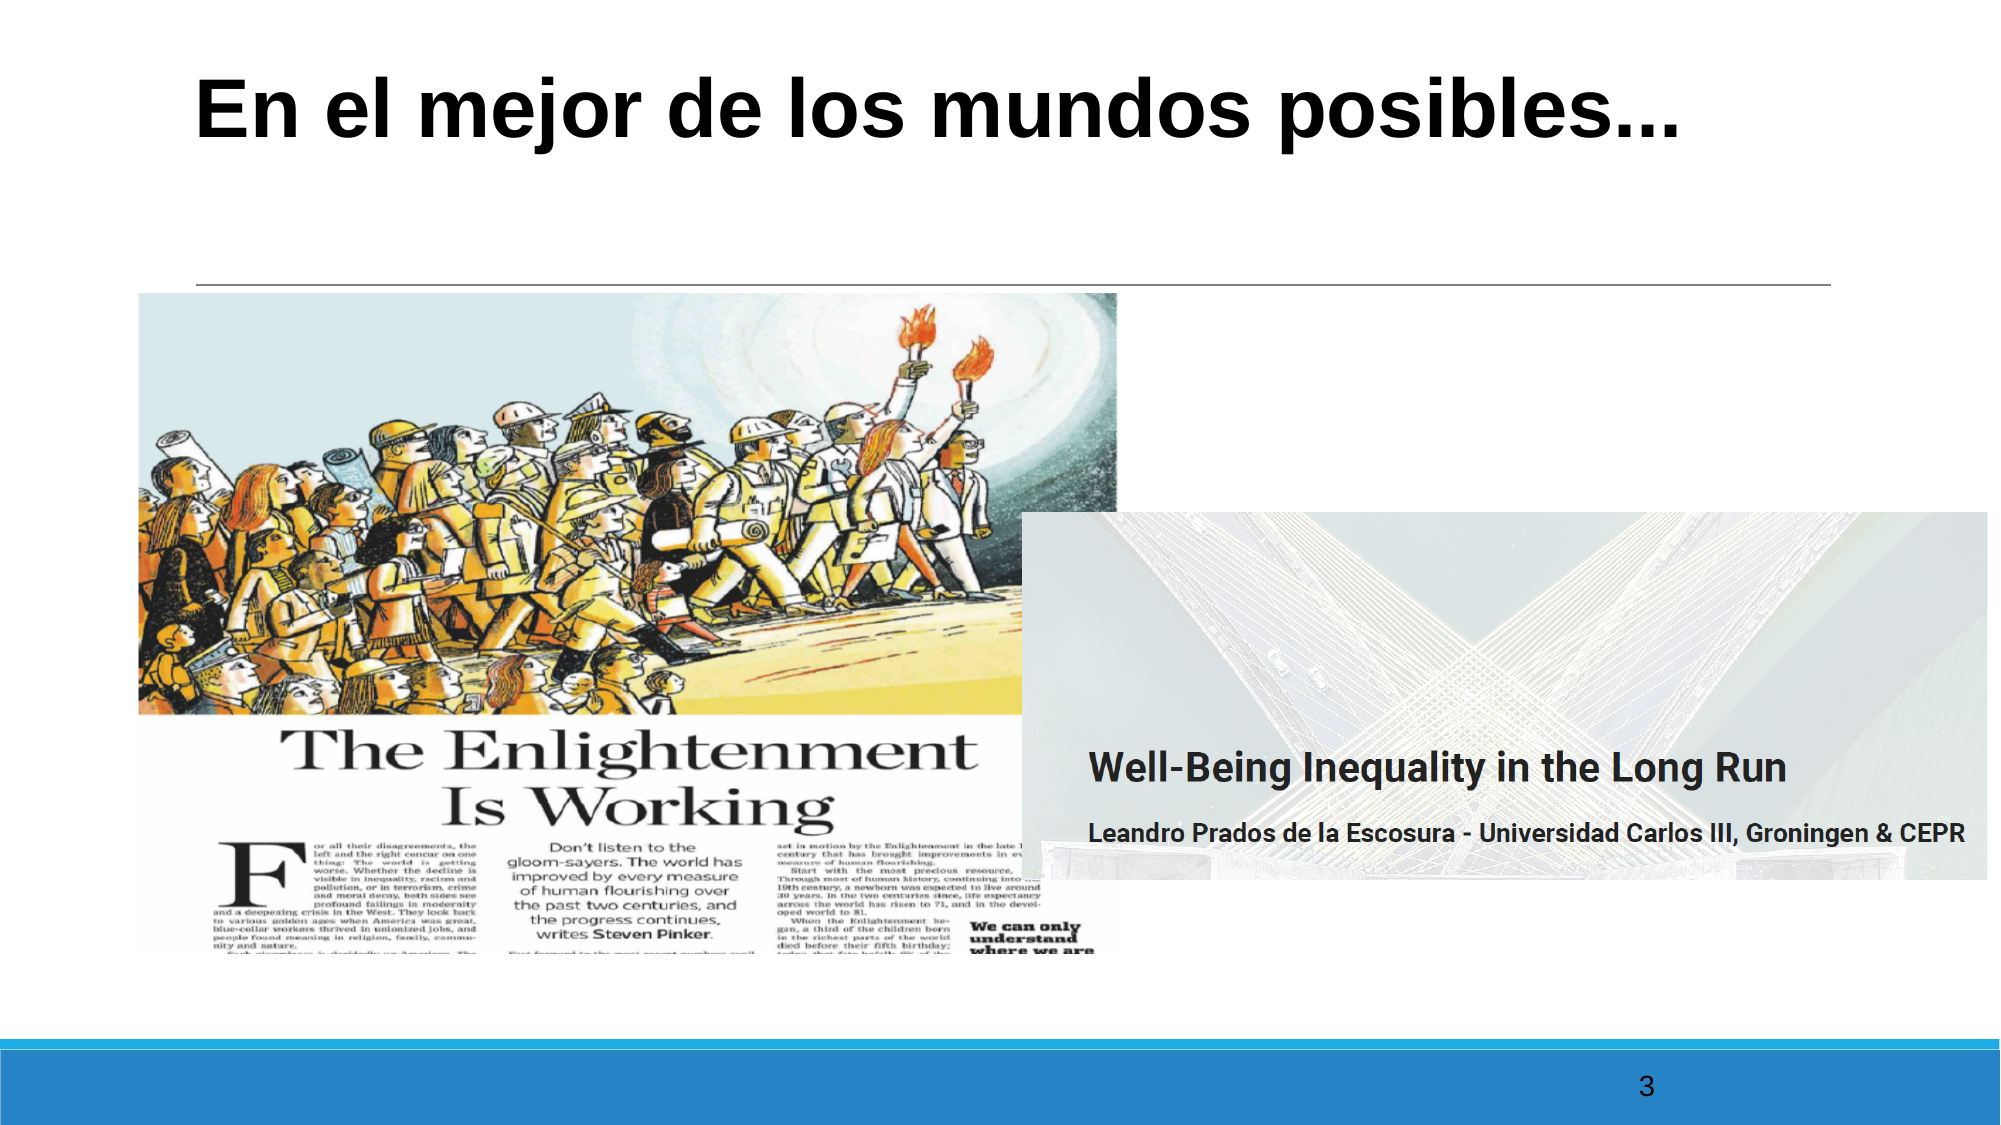

# En el mejor de los mundos posibles...